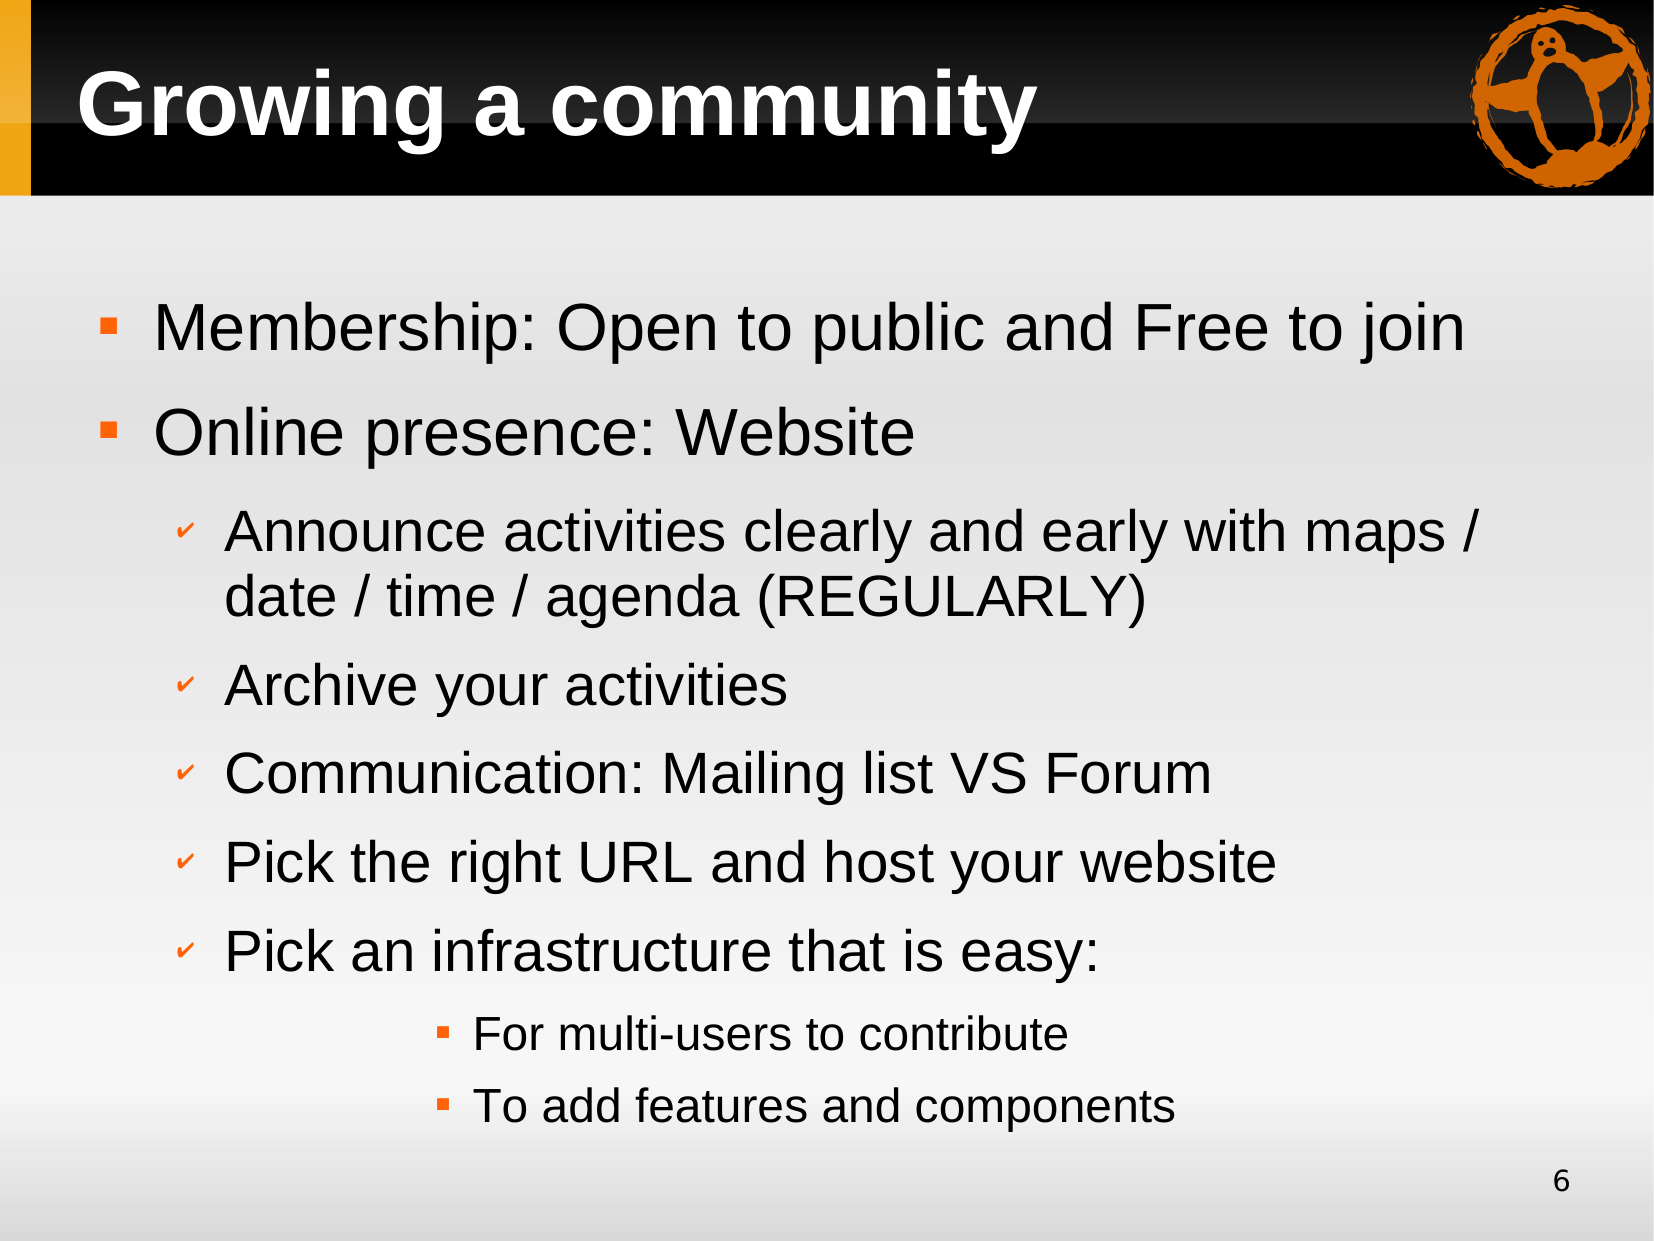

# Growing a community
Membership: Open to public and Free to join
Online presence: Website
Announce activities clearly and early with maps / date / time / agenda (REGULARLY)
Archive your activities
Communication: Mailing list VS Forum
Pick the right URL and host your website
Pick an infrastructure that is easy:
For multi-users to contribute
To add features and components
6